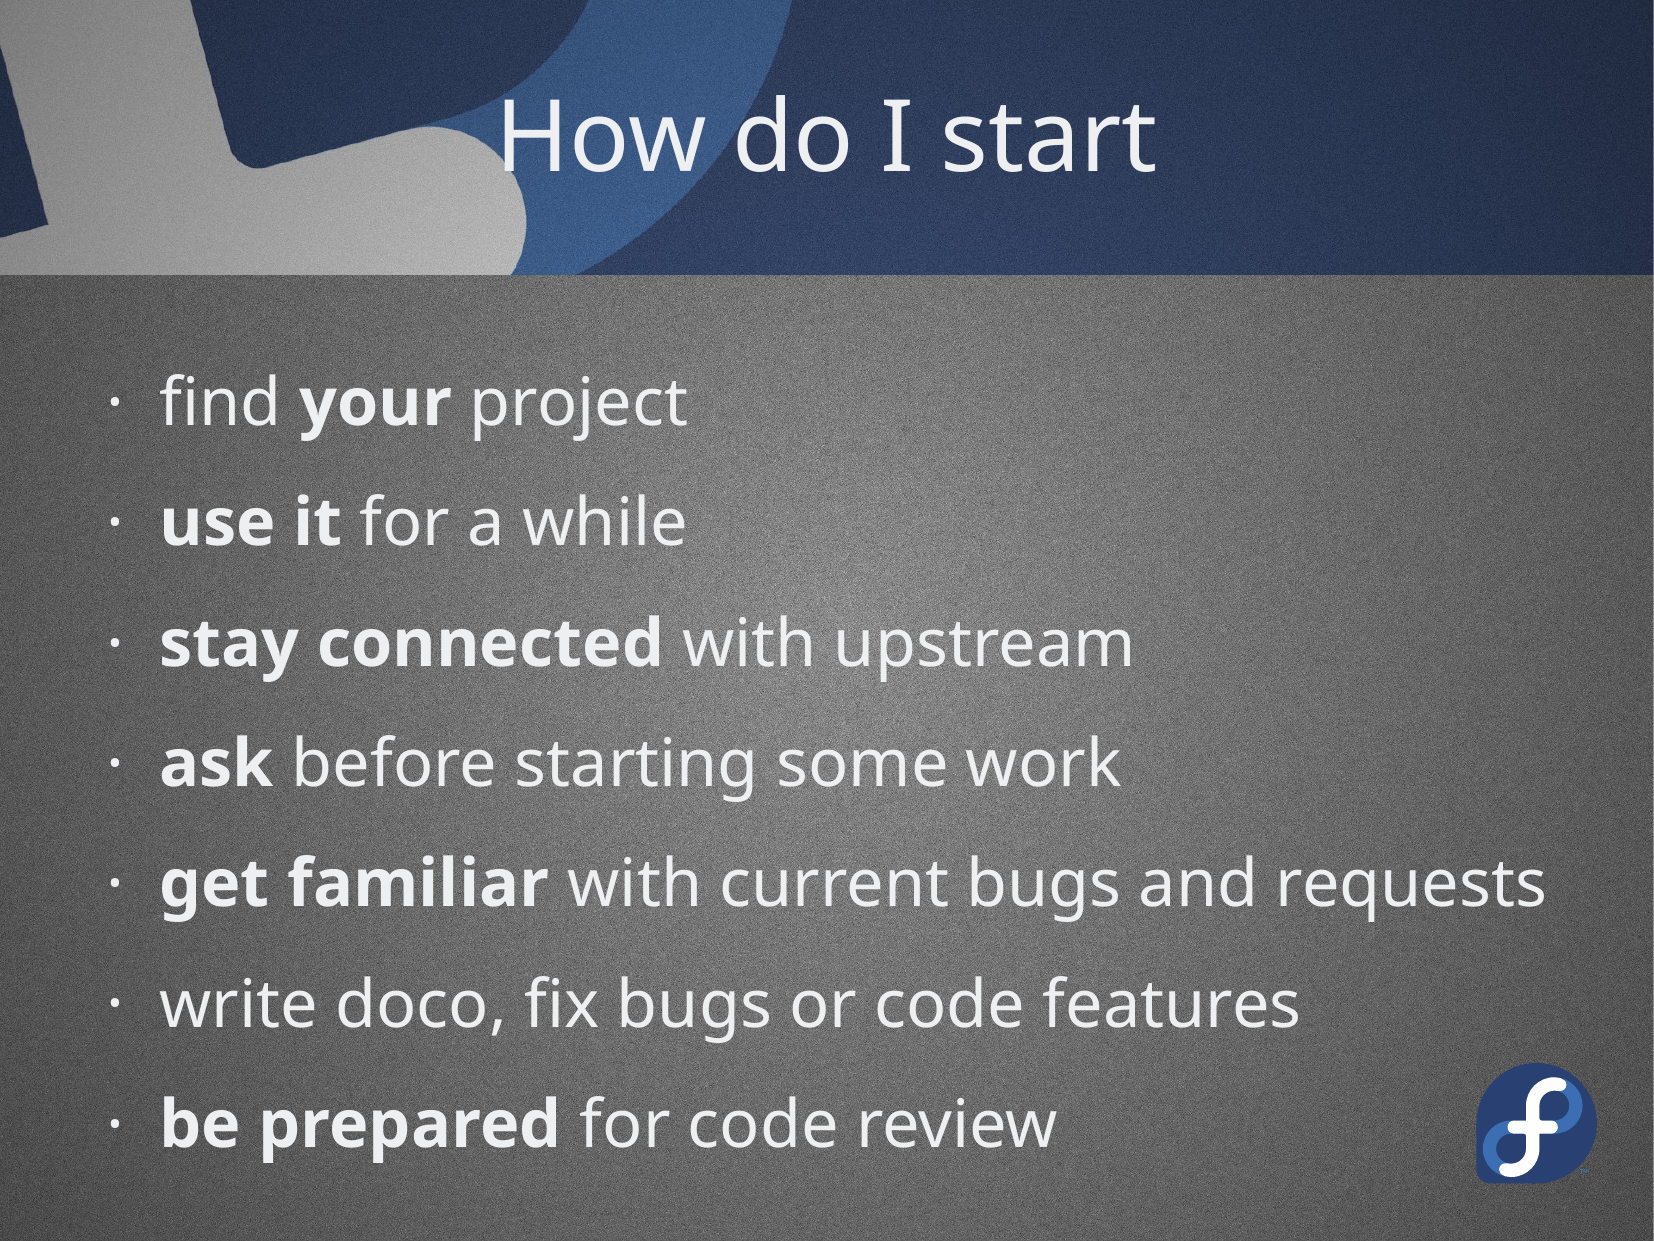

# How do I start
find your project
use it for a while
stay connected with upstream
ask before starting some work
get familiar with current bugs and requests
write doco, fix bugs or code features
be prepared for code review